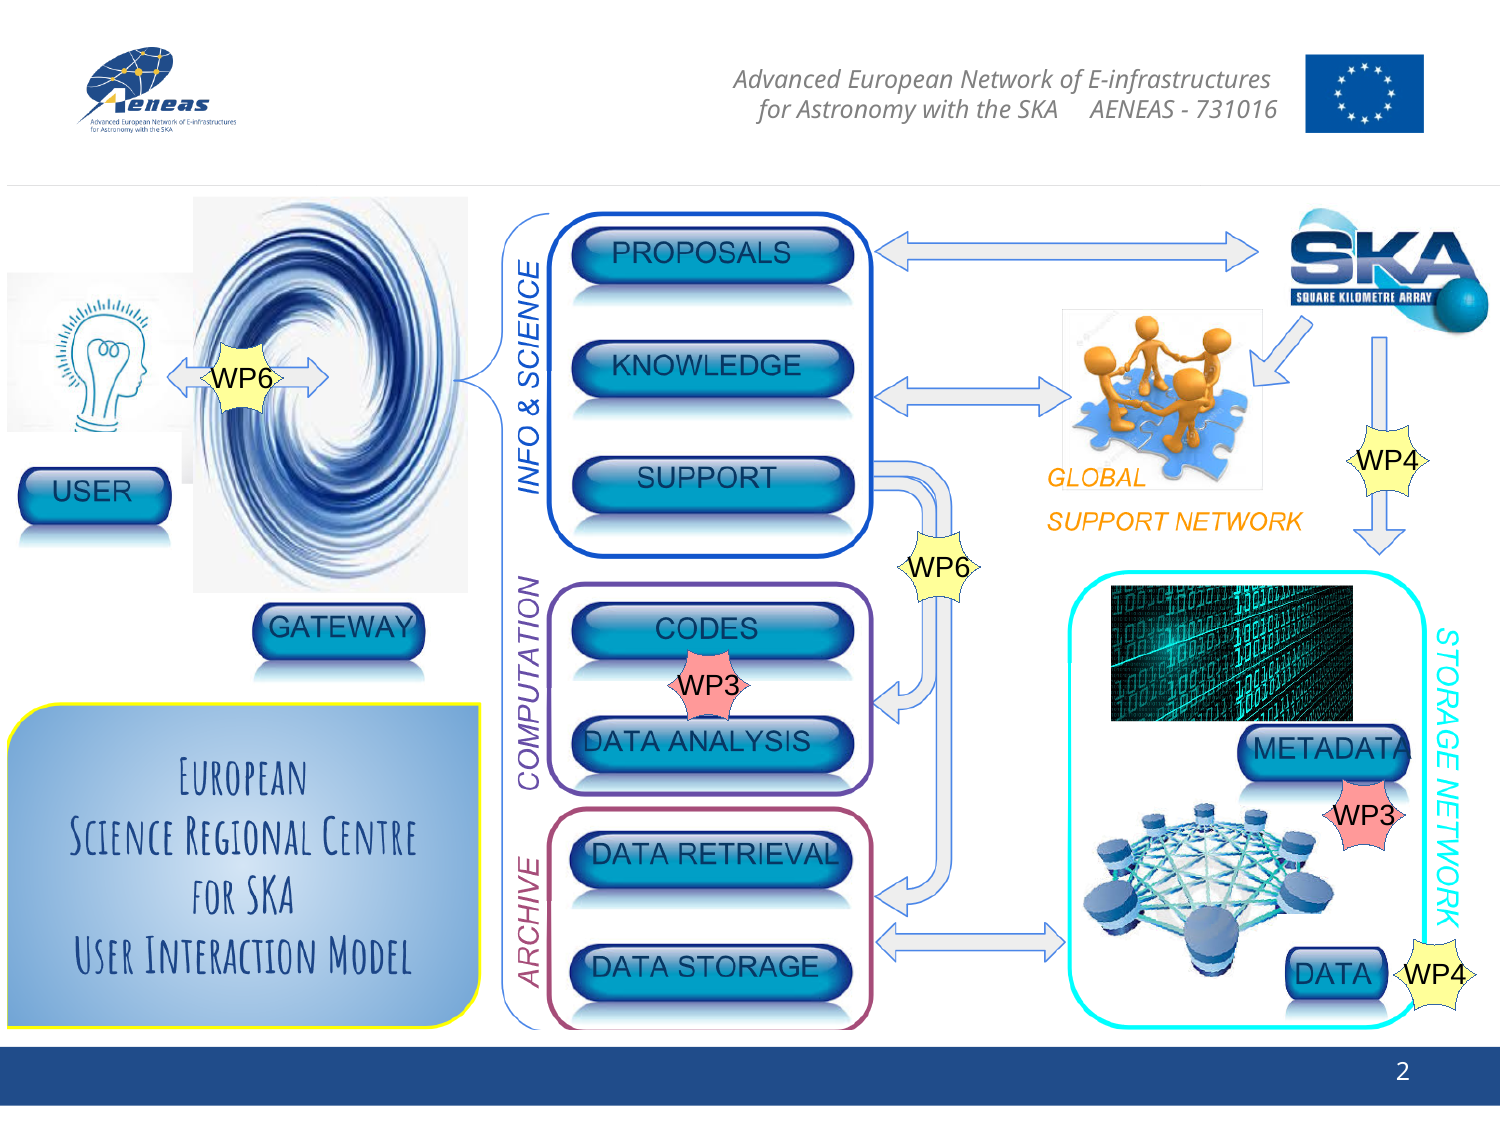

WP6
WP4
WP6
WP3
WP3
WP4
2